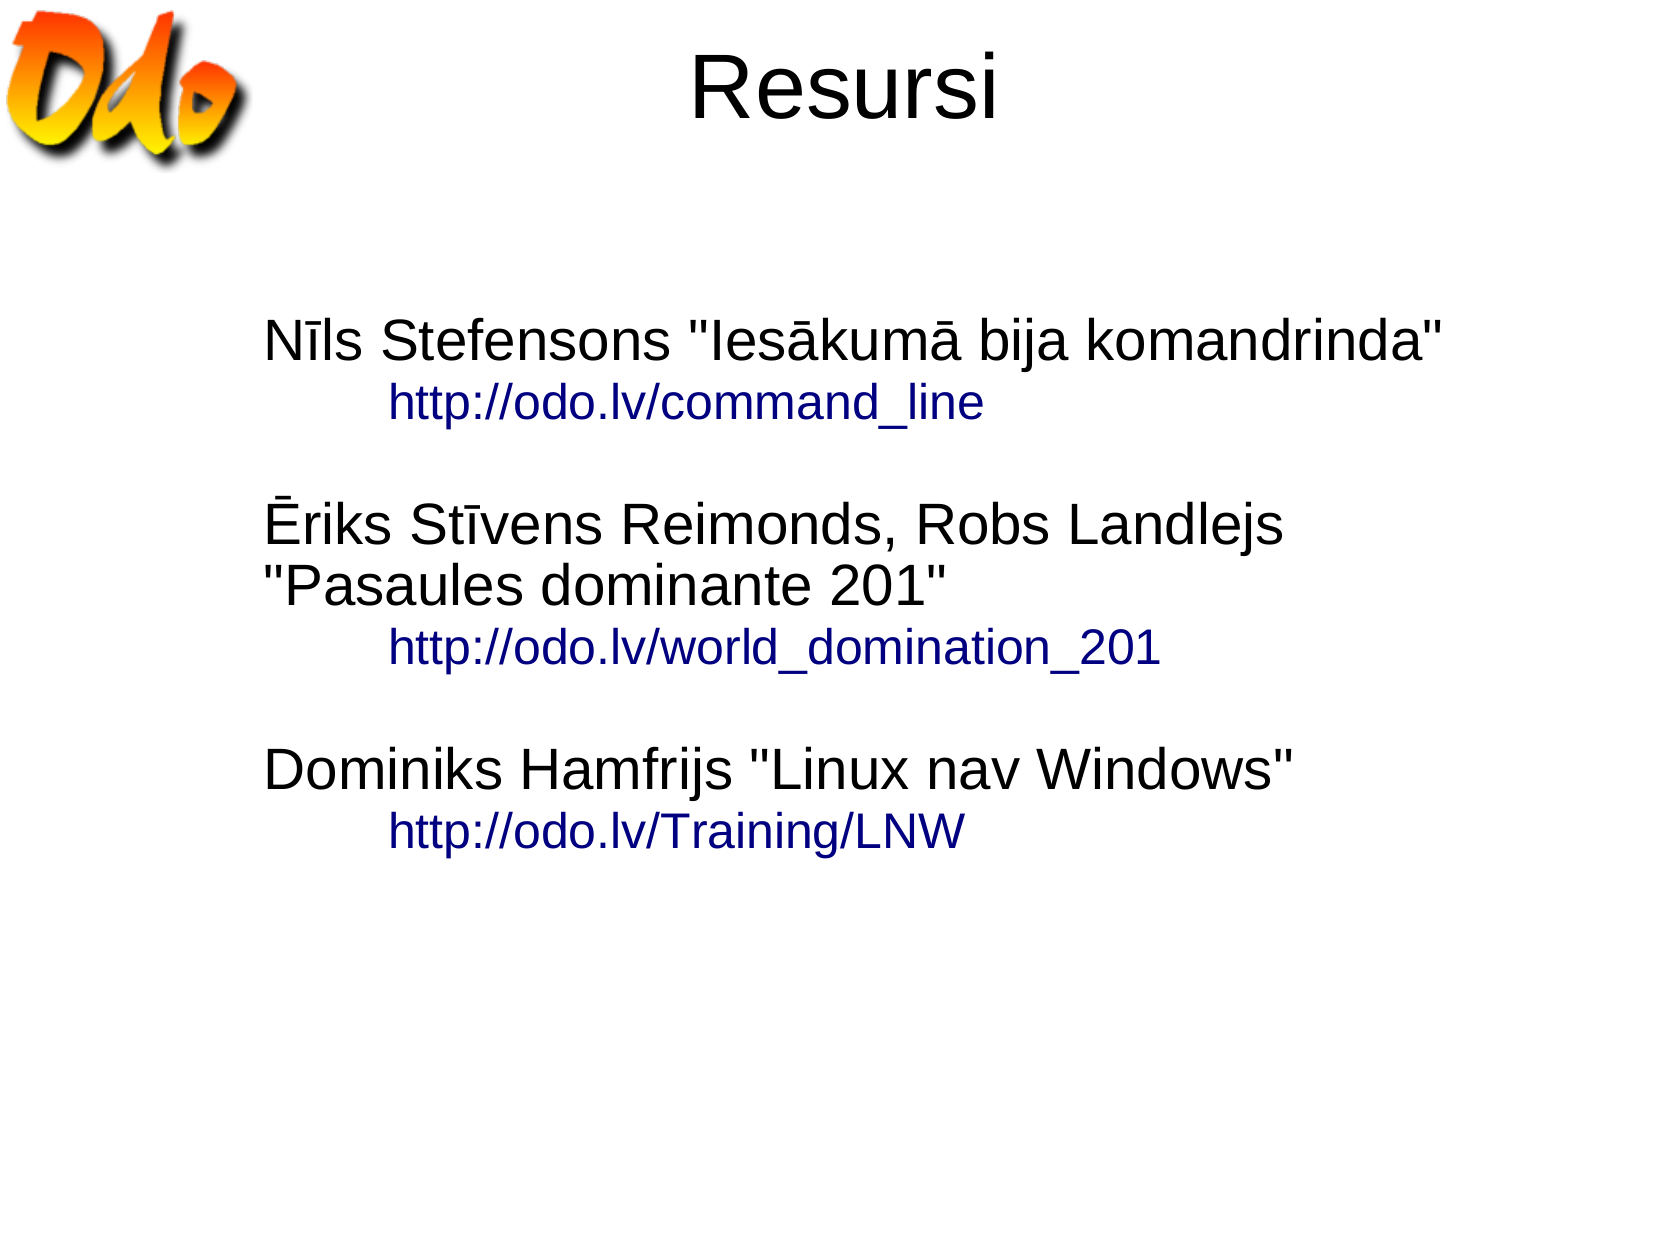

# Resursi
Nīls Stefensons "Iesākumā bija komandrinda"
http://odo.lv/command_line
Ēriks Stīvens Reimonds, Robs Landlejs
"Pasaules dominante 201"
http://odo.lv/world_domination_201
Dominiks Hamfrijs "Linux nav Windows"
http://odo.lv/Training/LNW